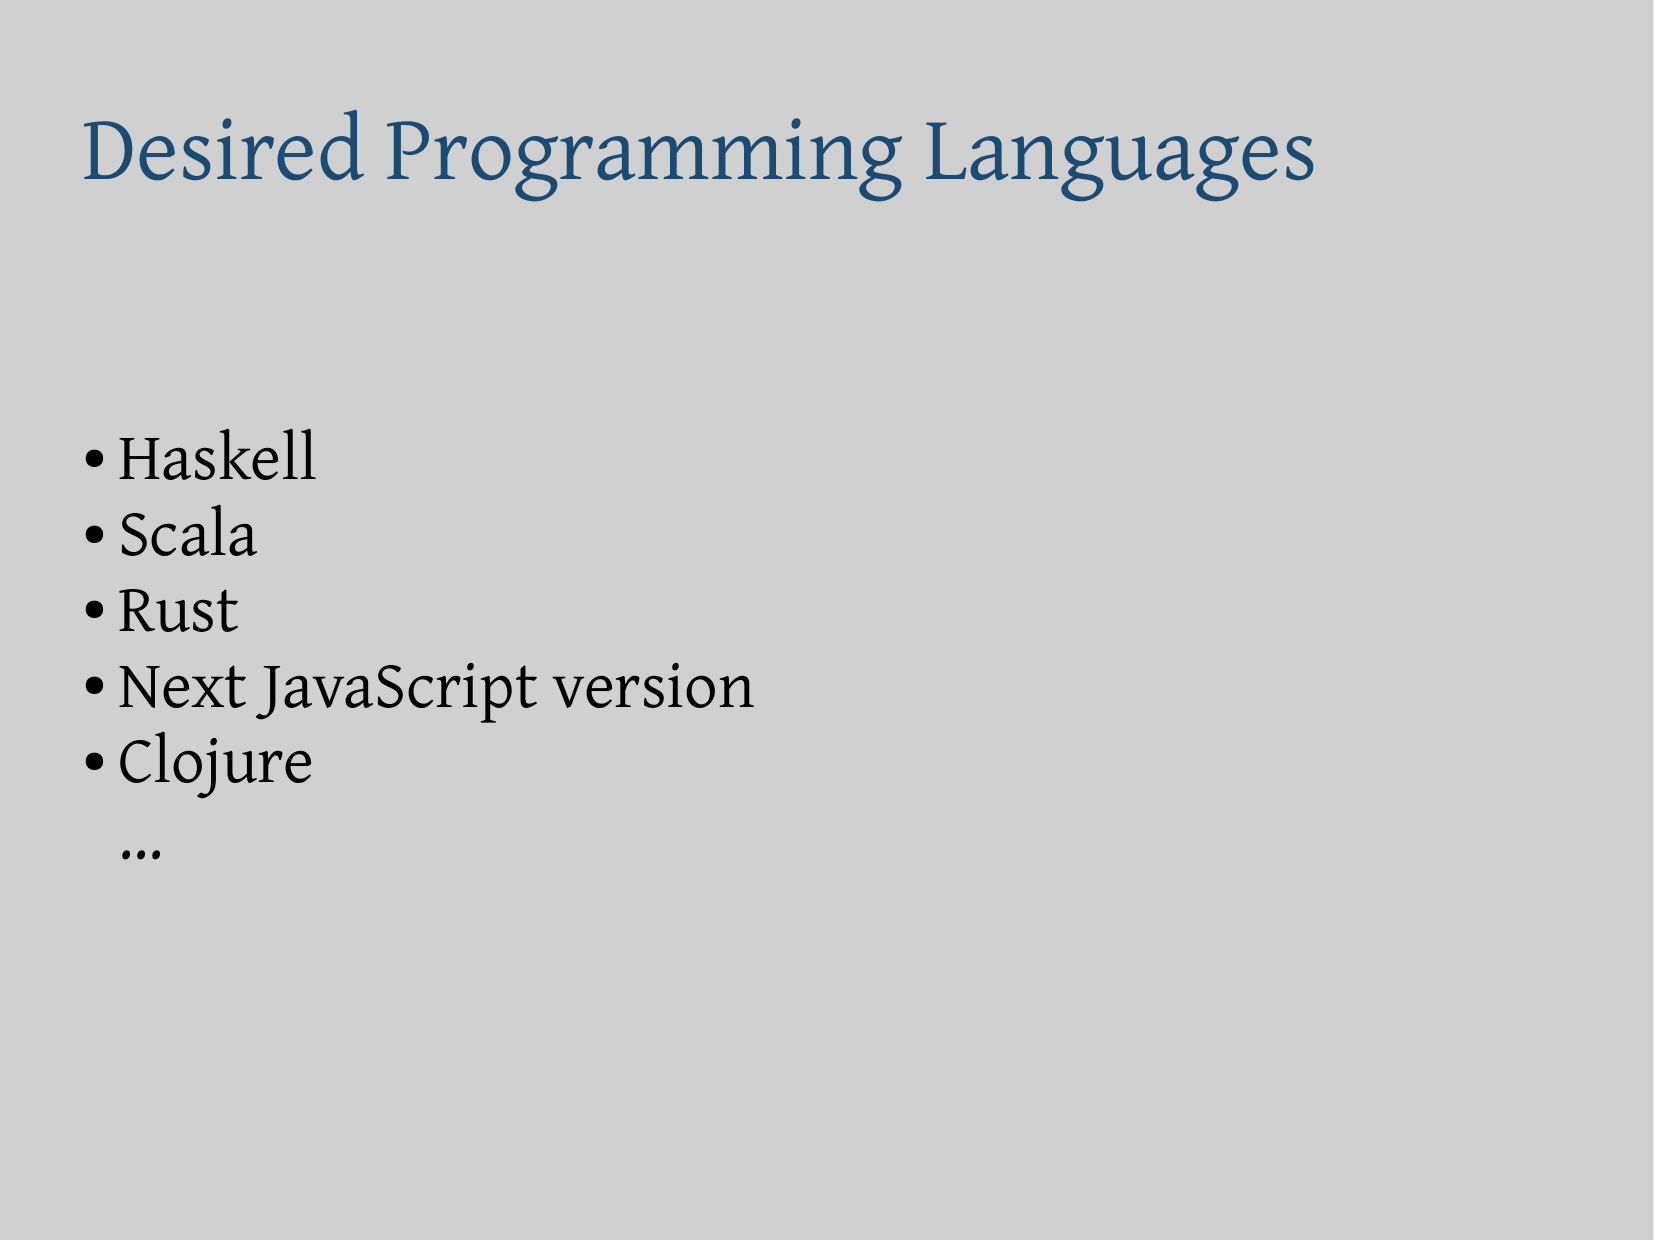

# Desired Programming Languages
Haskell
Scala
Rust
Next JavaScript version
Clojure
...